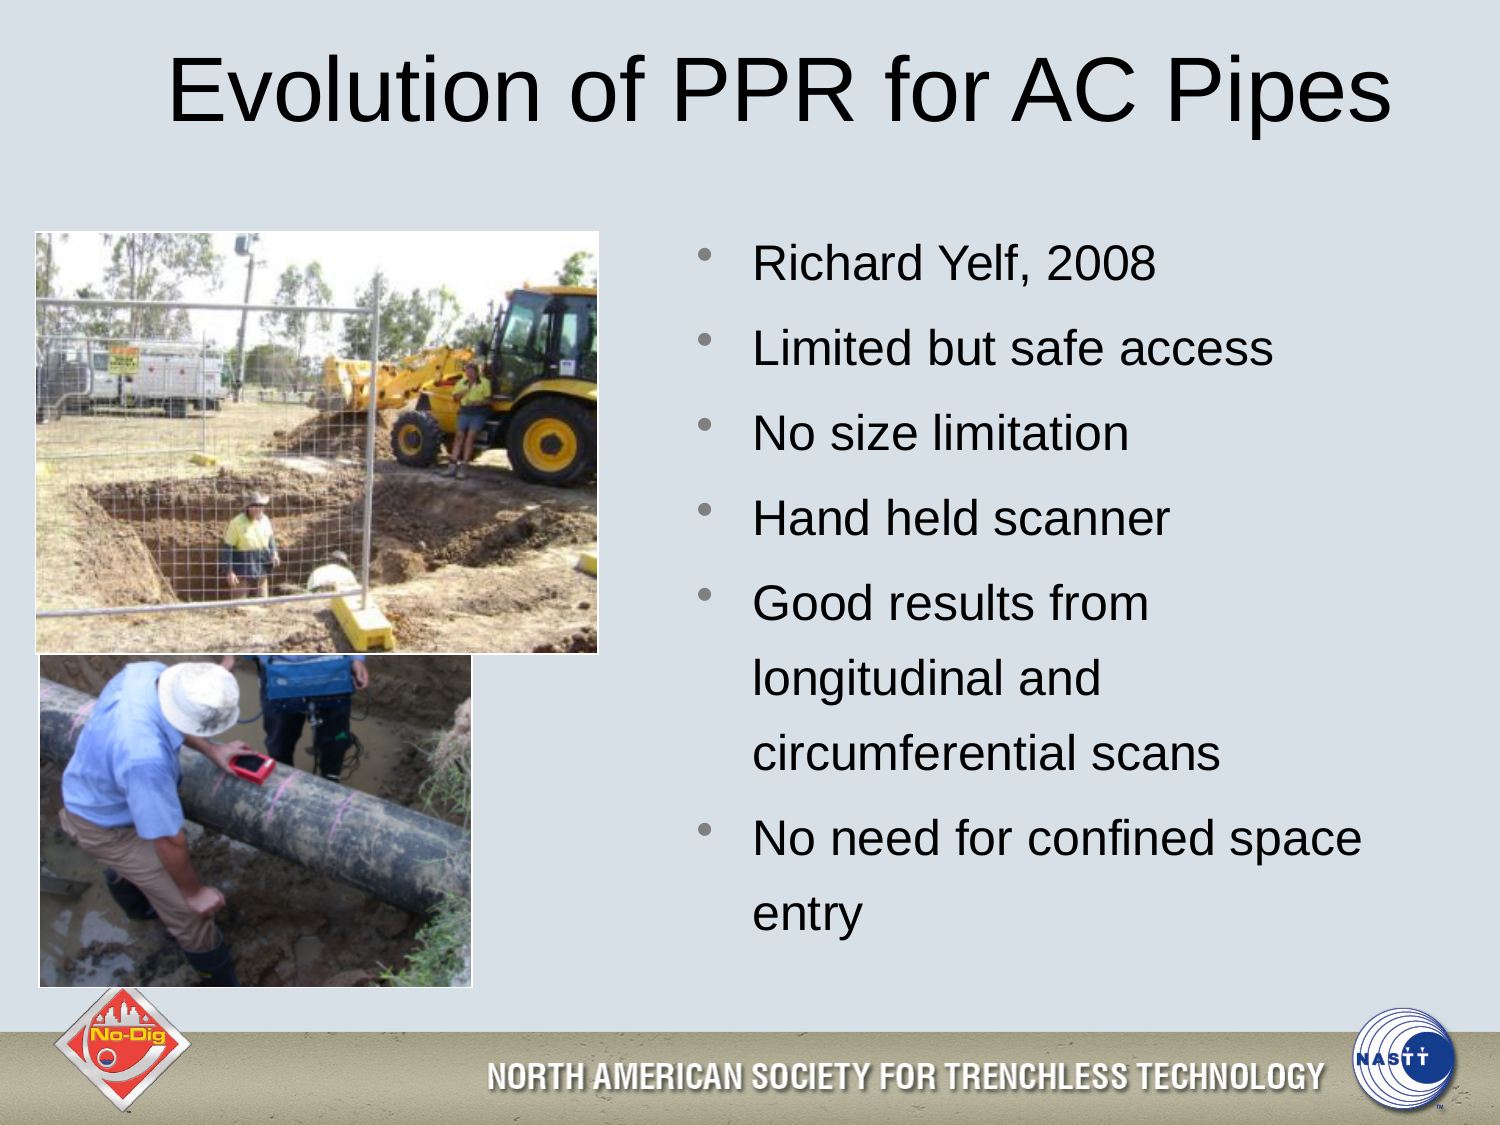

Evolution of PPR for AC Pipes
Richard Yelf, 2008
Limited but safe access
No size limitation
Hand held scanner
Good results from longitudinal and circumferential scans
No need for confined space entry